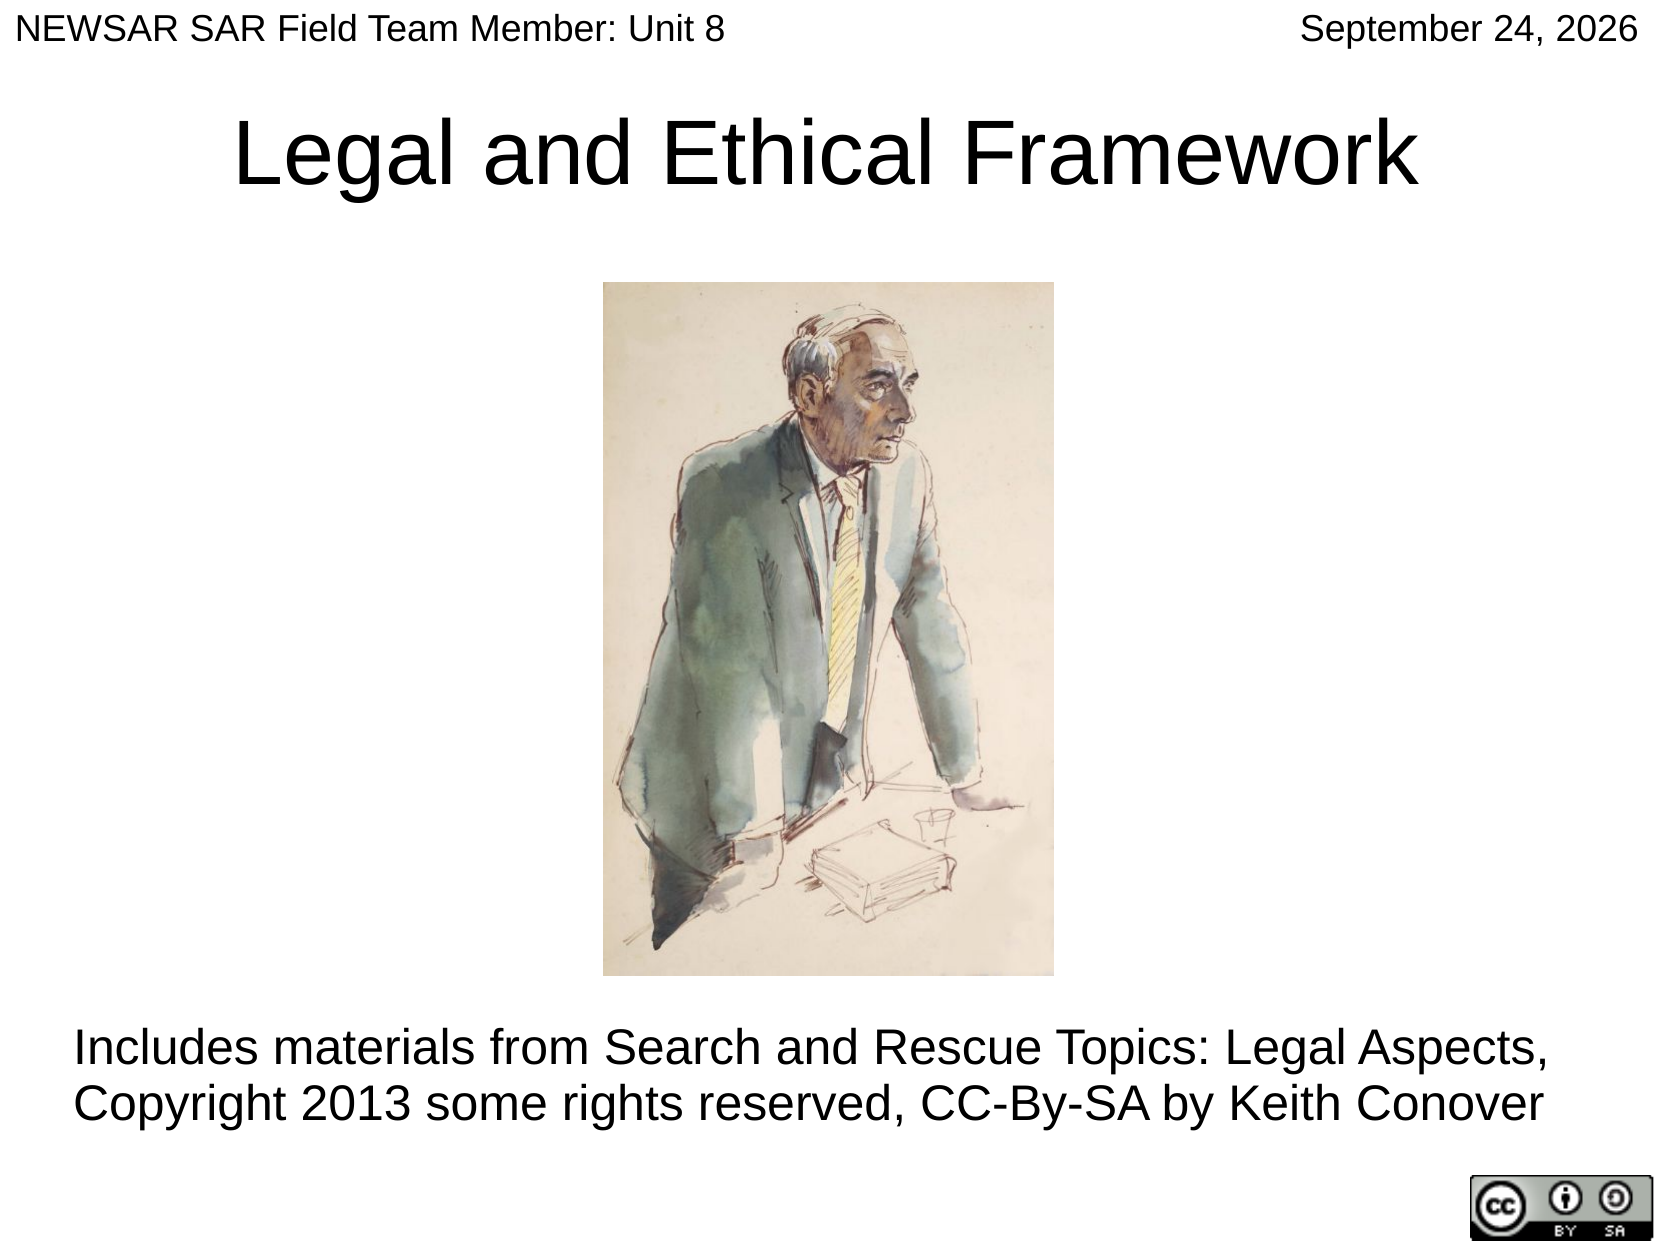

NEWSAR SAR Field Team Member: Unit 8
# Legal and Ethical Framework
Includes materials from Search and Rescue Topics: Legal Aspects,
Copyright 2013 some rights reserved, CC-By-SA by Keith Conover